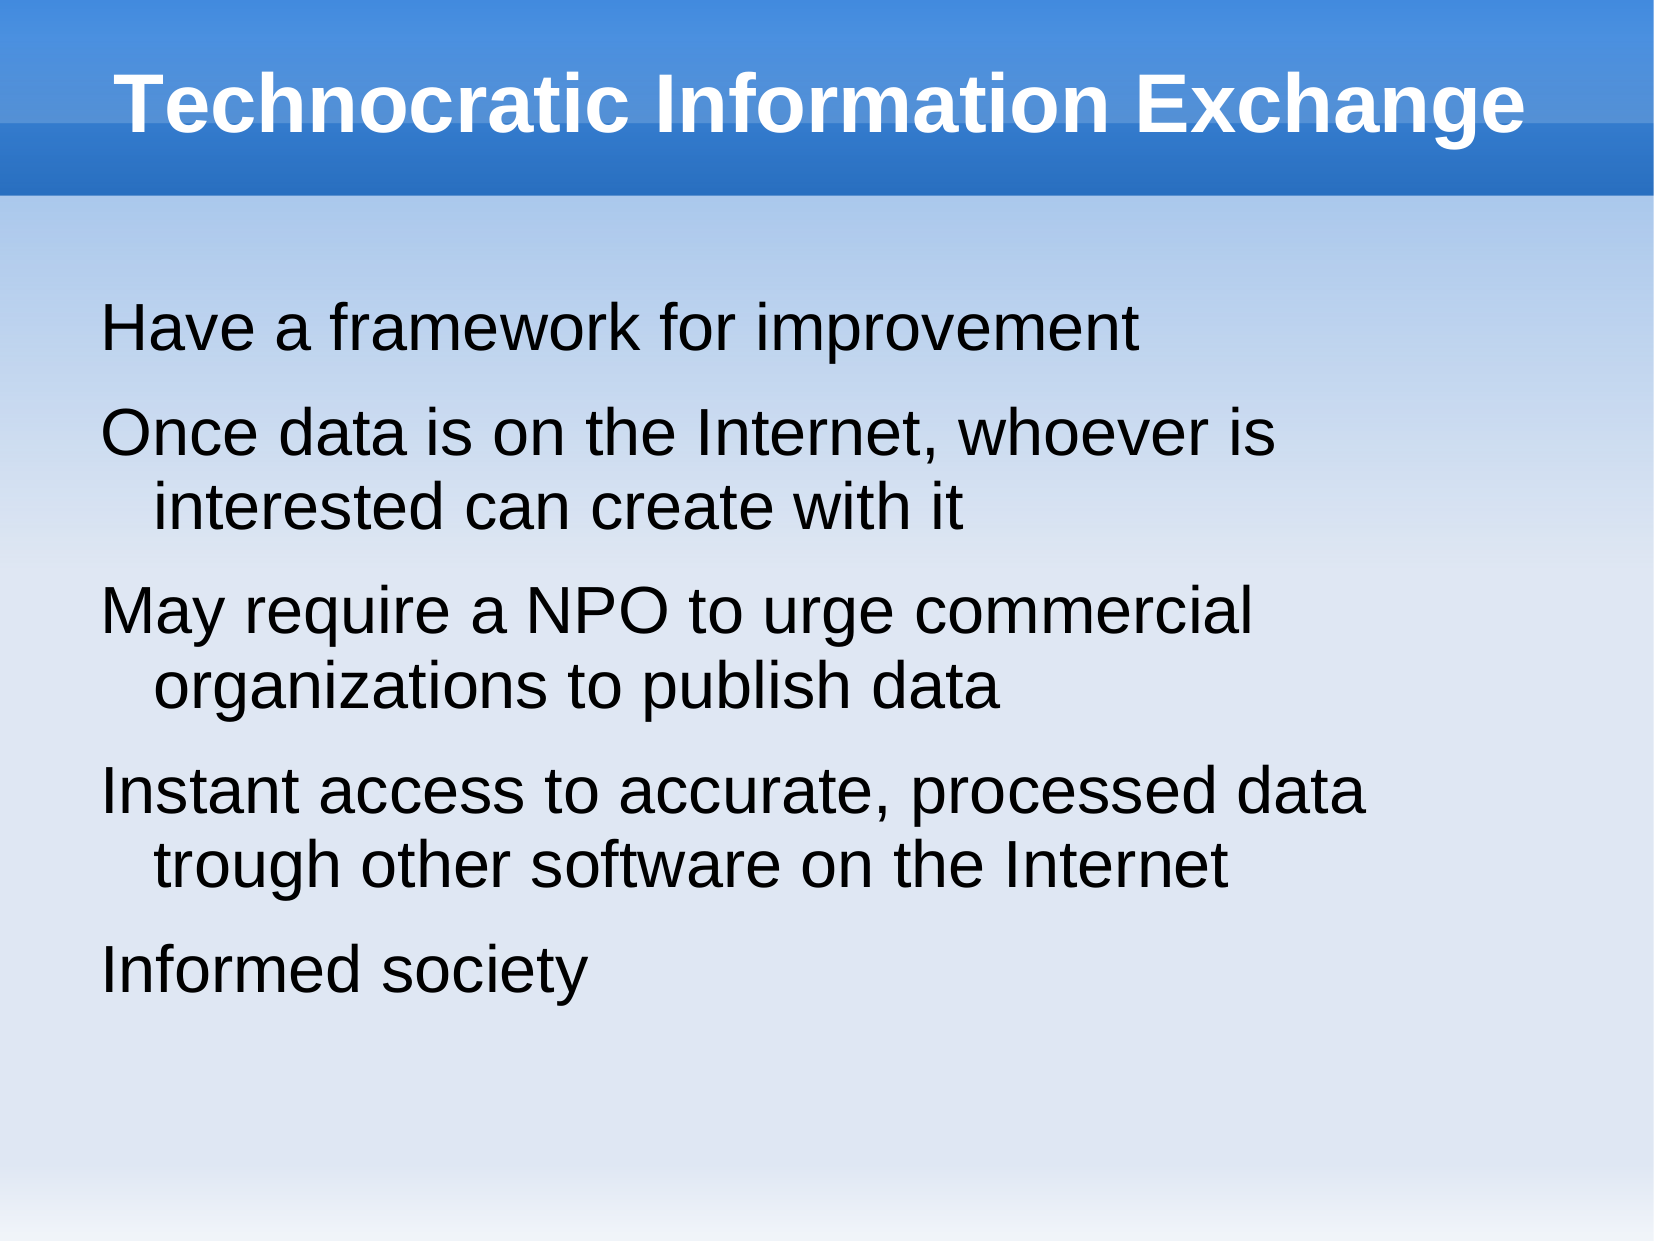

# Technocratic Information Exchange
Have a framework for improvement
Once data is on the Internet, whoever is interested can create with it
May require a NPO to urge commercial organizations to publish data
Instant access to accurate, processed data trough other software on the Internet
Informed society